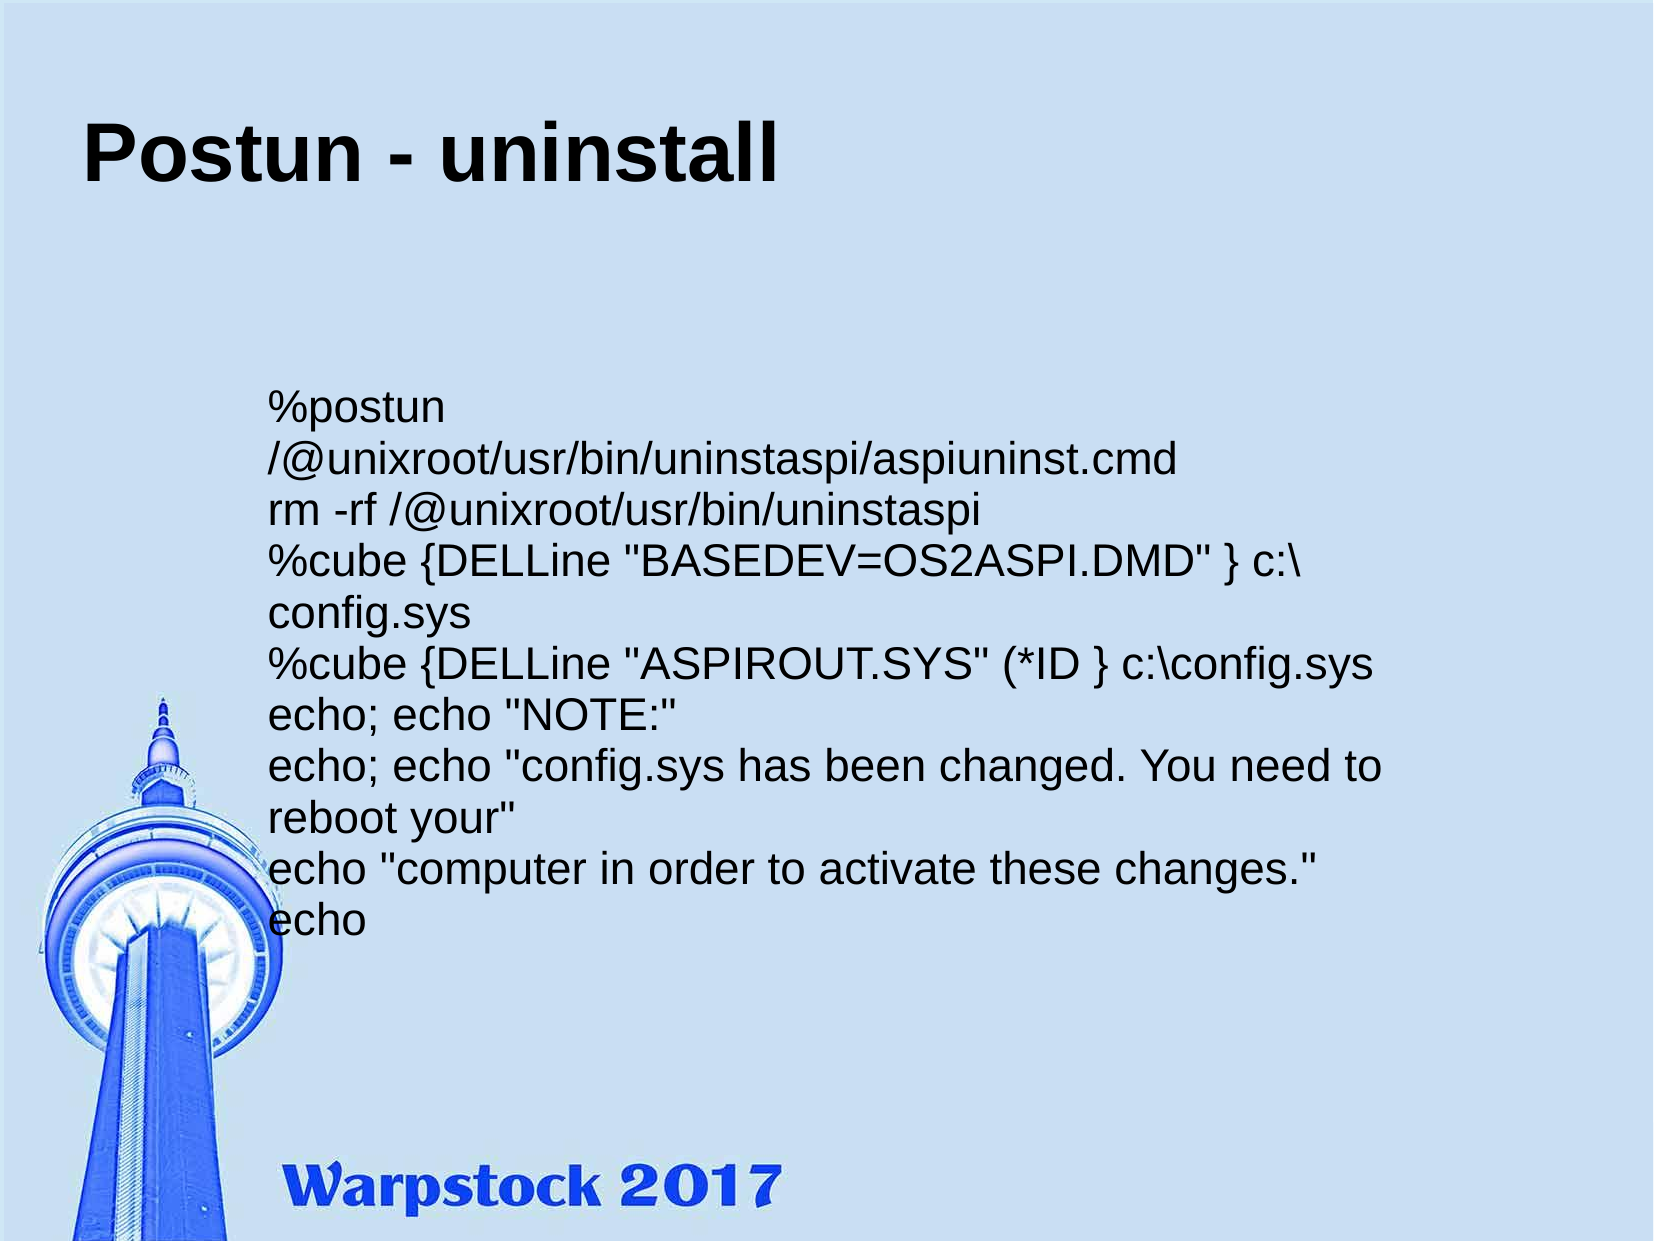

# Postun - uninstall
%postun
/@unixroot/usr/bin/uninstaspi/aspiuninst.cmd
rm -rf /@unixroot/usr/bin/uninstaspi
%cube {DELLine "BASEDEV=OS2ASPI.DMD" } c:\config.sys
%cube {DELLine "ASPIROUT.SYS" (*ID } c:\config.sys
echo; echo "NOTE:"
echo; echo "config.sys has been changed. You need to reboot your"
echo "computer in order to activate these changes."
echo